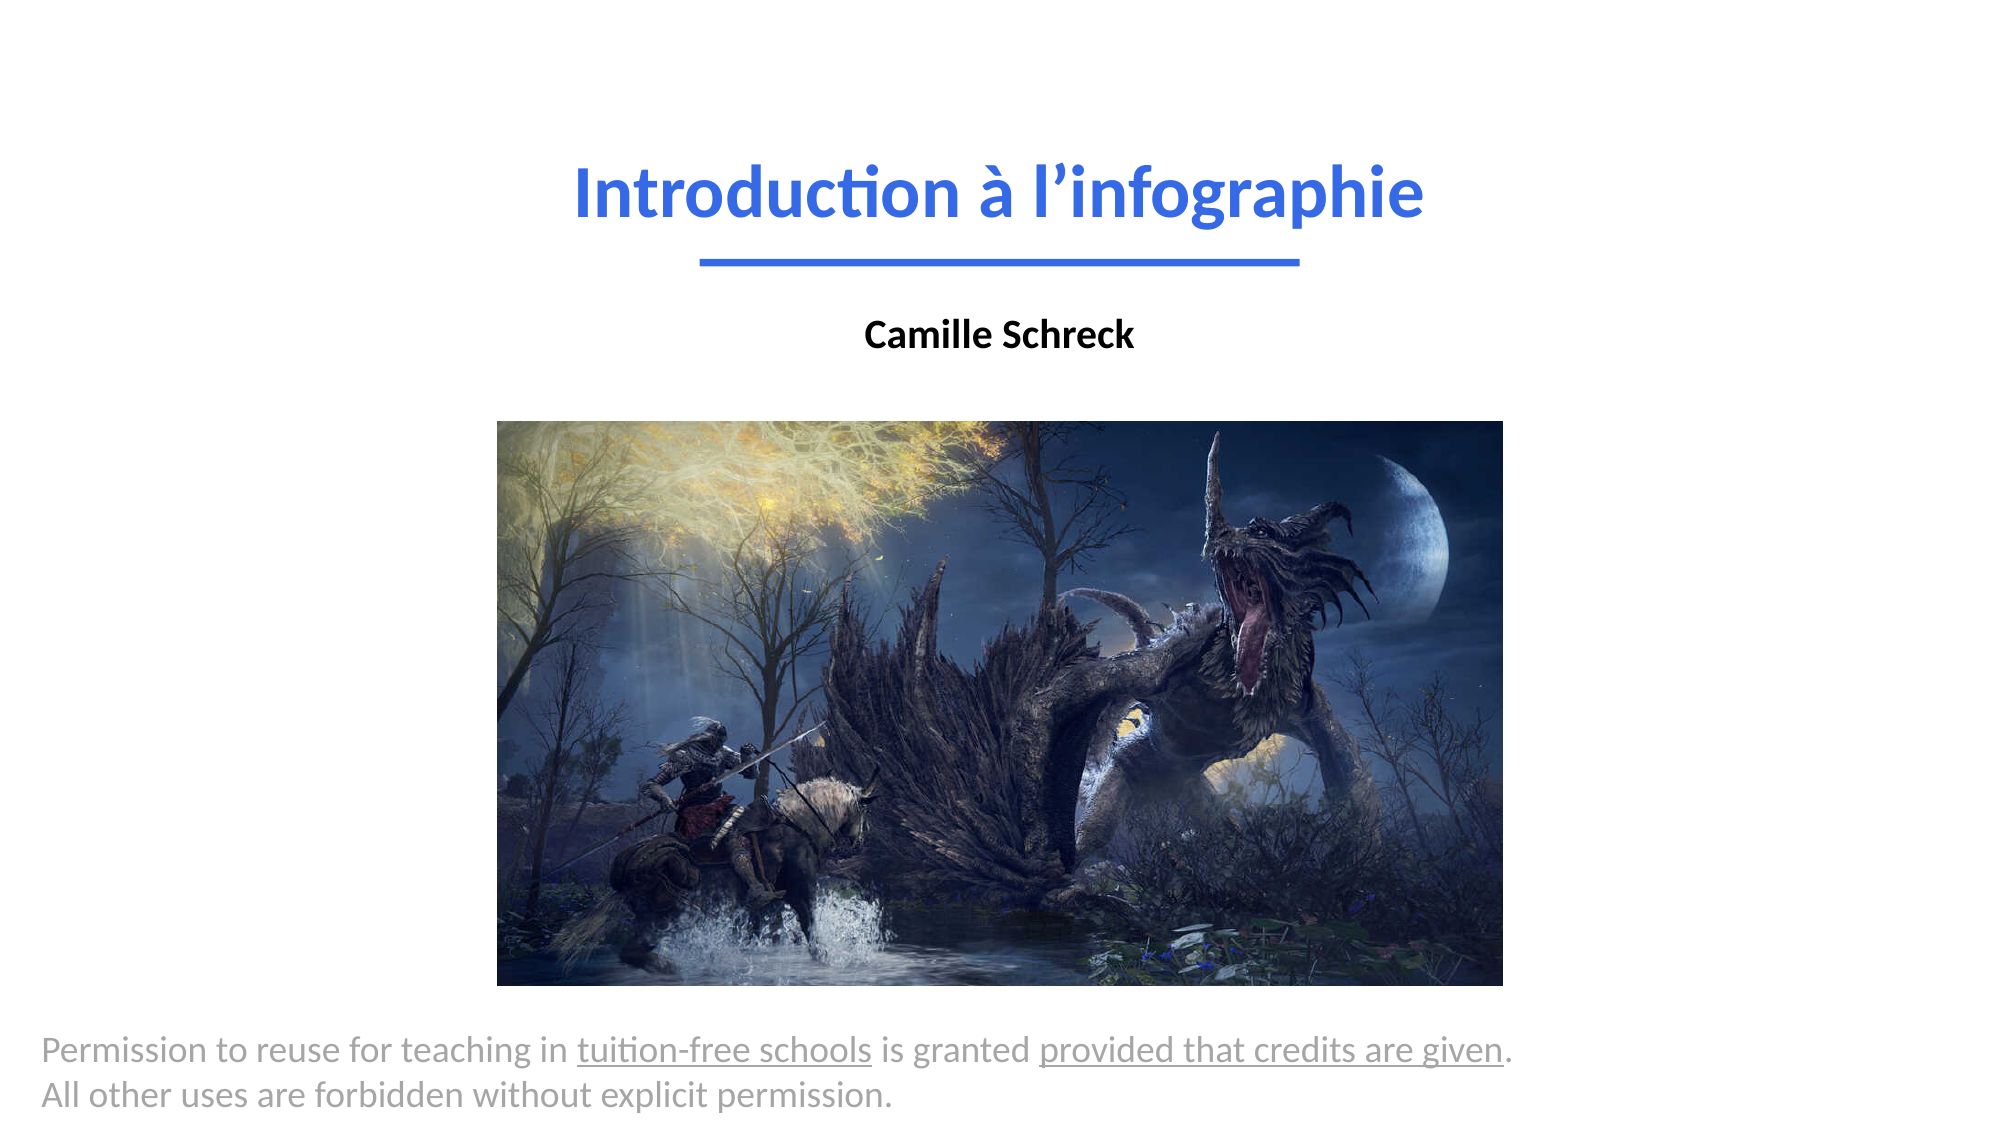

Introduction à l’infographie
Camille Schreck
Permission to reuse for teaching in tuition-free schools is granted provided that credits are given.
All other uses are forbidden without explicit permission.